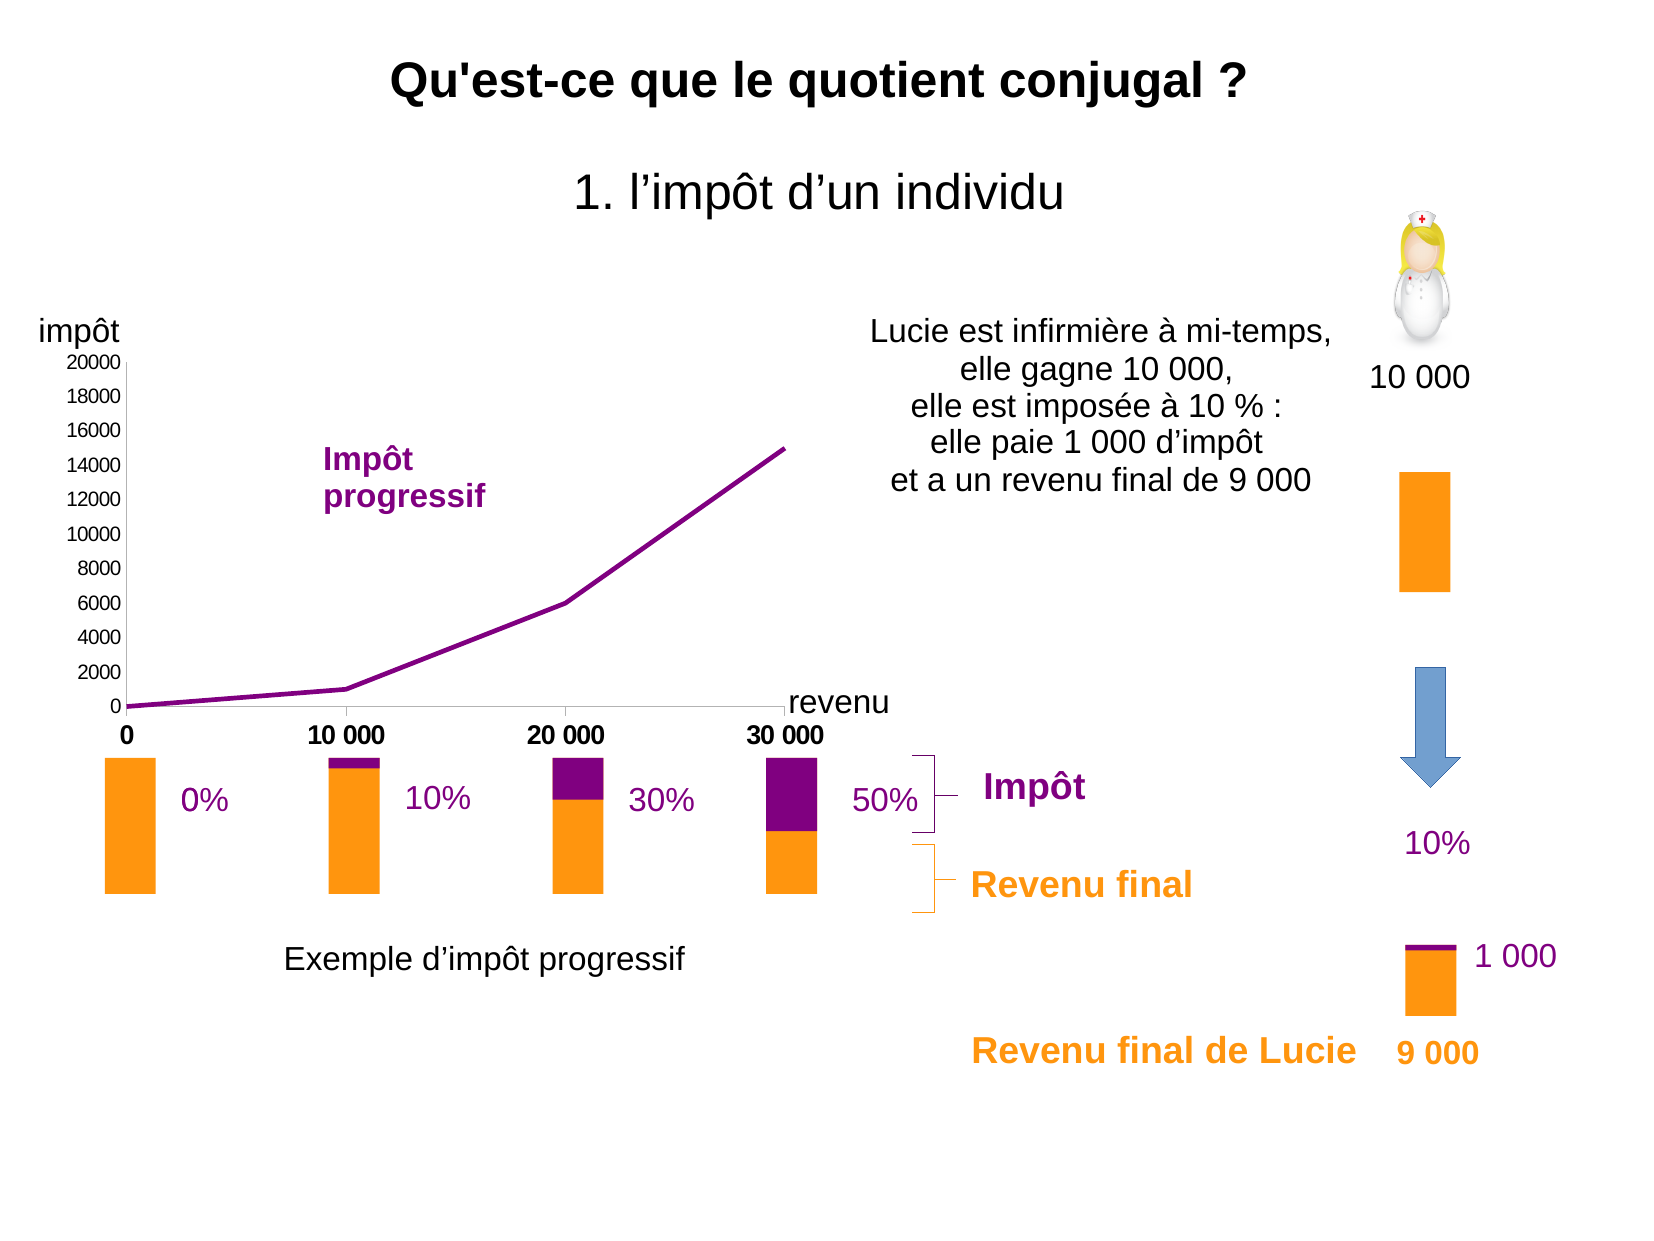

Qu'est-ce que le quotient conjugal ?
1. l’impôt d’un individu
impôt
### Chart
| Category | Column 1 |
|---|---|
| 0 | 0.0 |
| 10 000 | 1000.0 |
| 20 000 | 6000.0 |
| 30 000 | 15000.0 |Lucie est infirmière à mi-temps, elle gagne 10 000,
elle est imposée à 10 % :
elle paie 1 000 d’impôt
et a un revenu final de 9 000
10 000
Impôt progressif
revenu
Impôt
10%
0
0%
30%
50%
10%
Revenu final
1 000
Exemple d’impôt progressif
Revenu final de Lucie
9 000